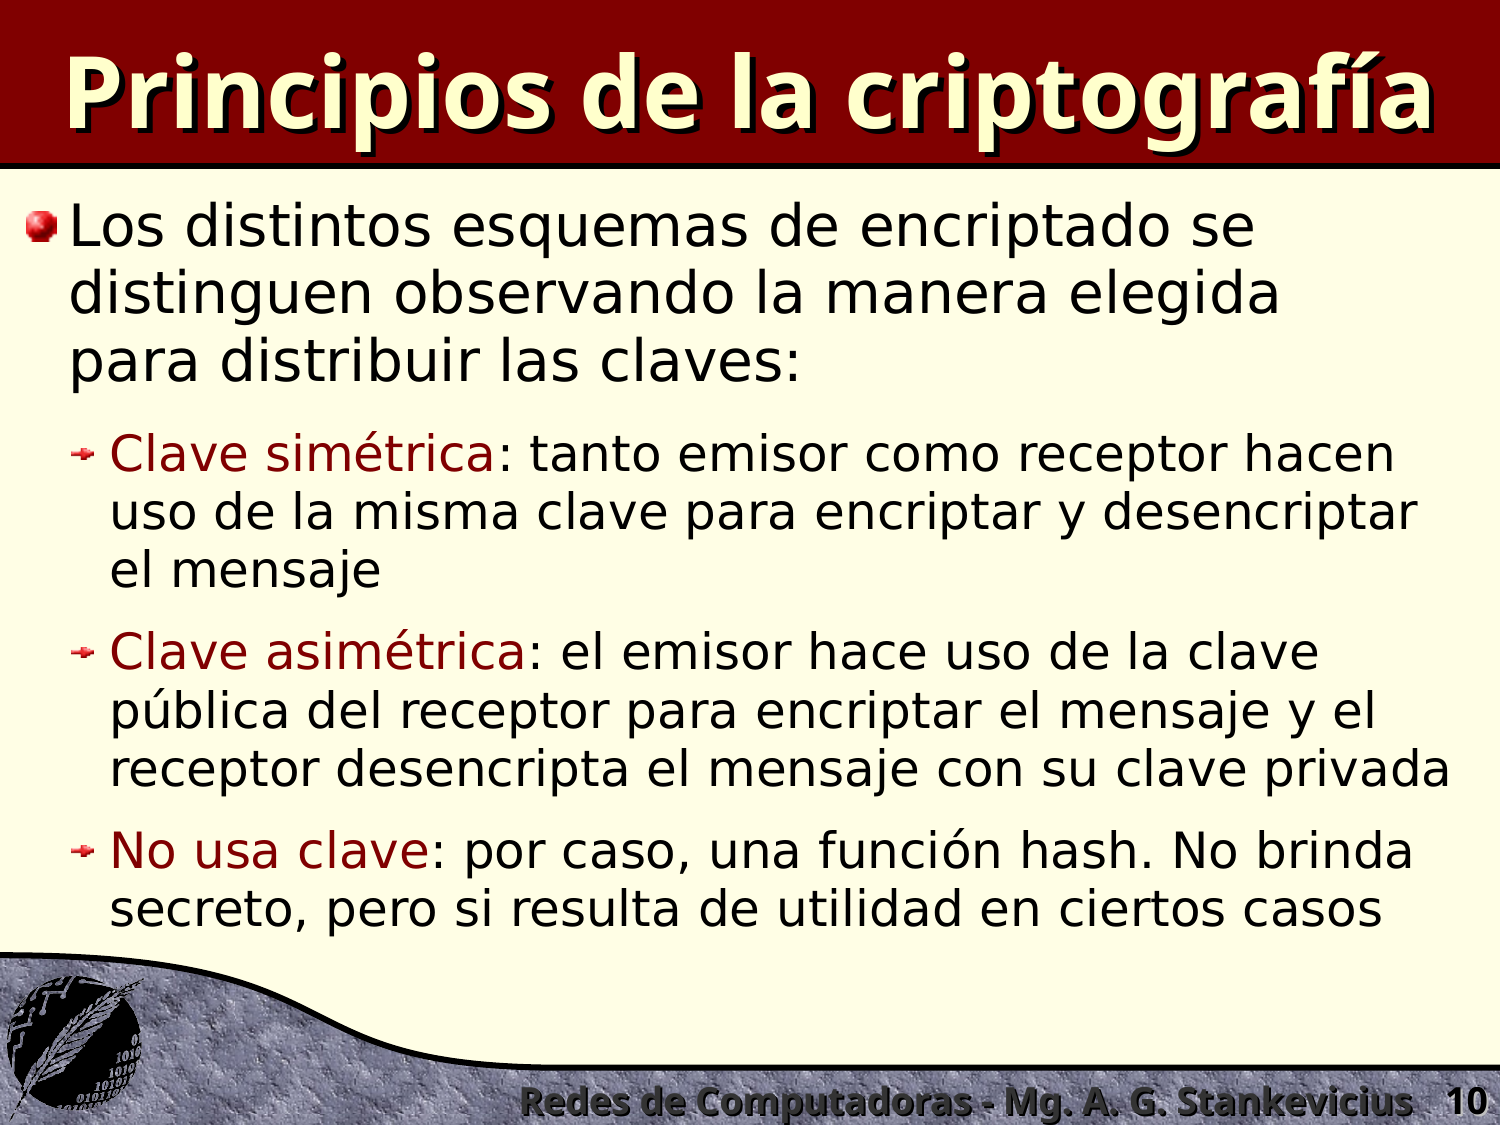

# Principios de la criptografía
Los distintos esquemas de encriptado se distinguen observando la manera elegida
para distribuir las claves:
Clave simétrica: tanto emisor como receptor hacen uso de la misma clave para encriptar y desencriptar
el mensaje
Clave asimétrica: el emisor hace uso de la clave pública del receptor para encriptar el mensaje y el receptor desencripta el mensaje con su clave privada
No usa clave: por caso, una función hash. No brinda secreto, pero si resulta de utilidad en ciertos casos
10